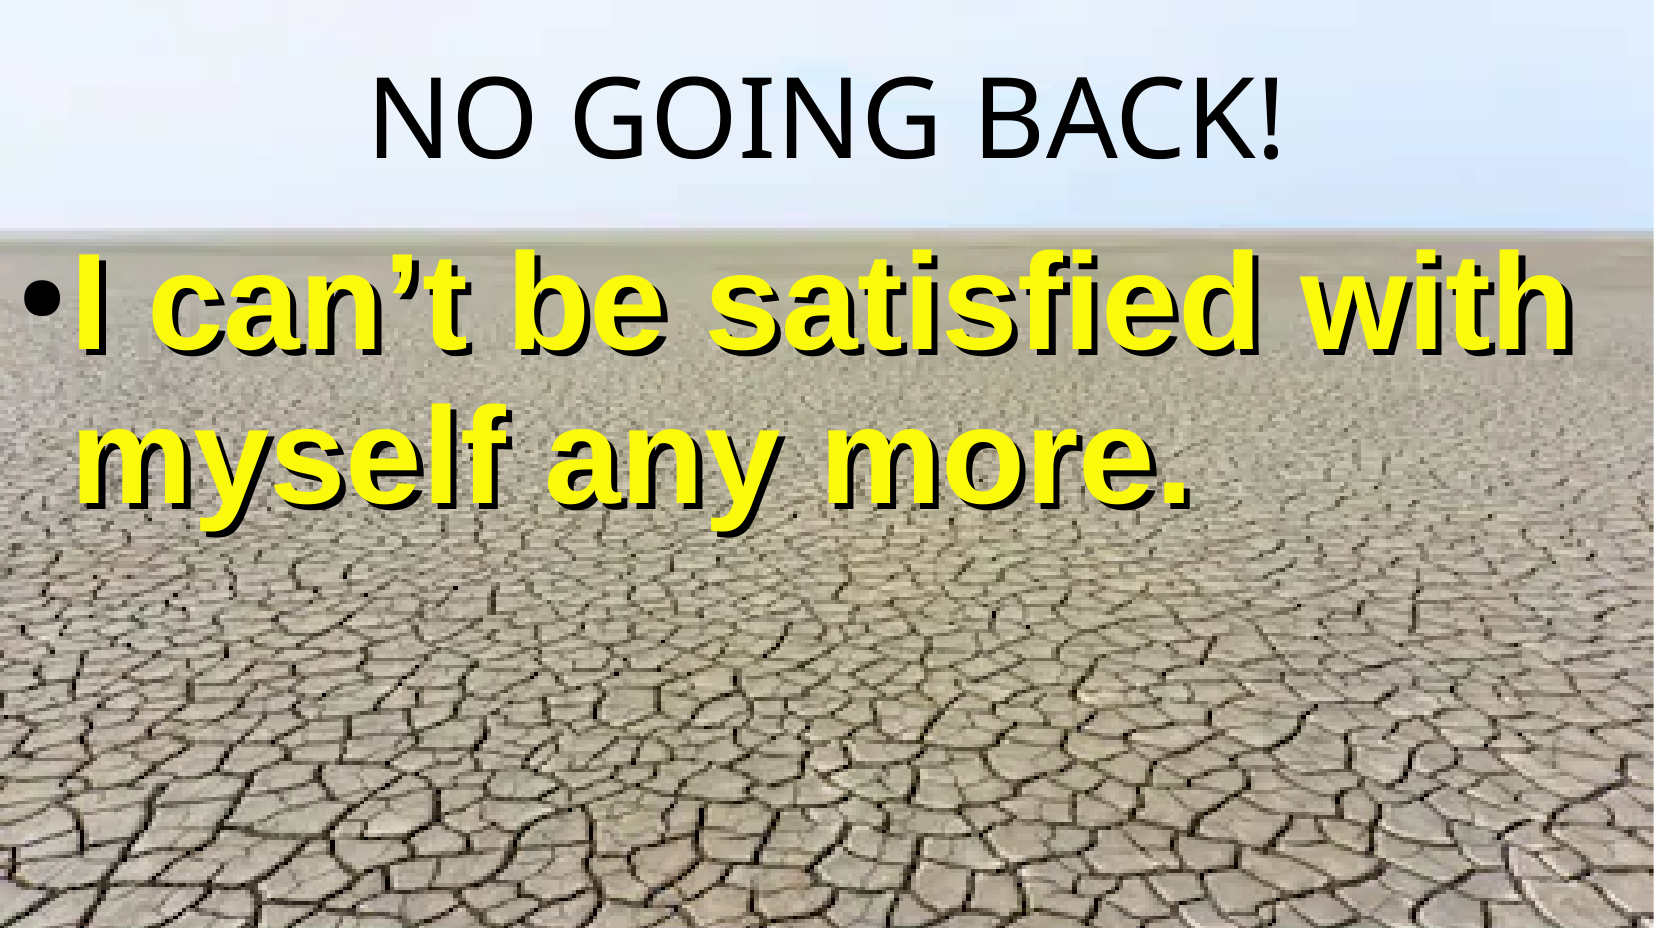

# NO GOING BACK!
I can’t be satisfied with myself any more.